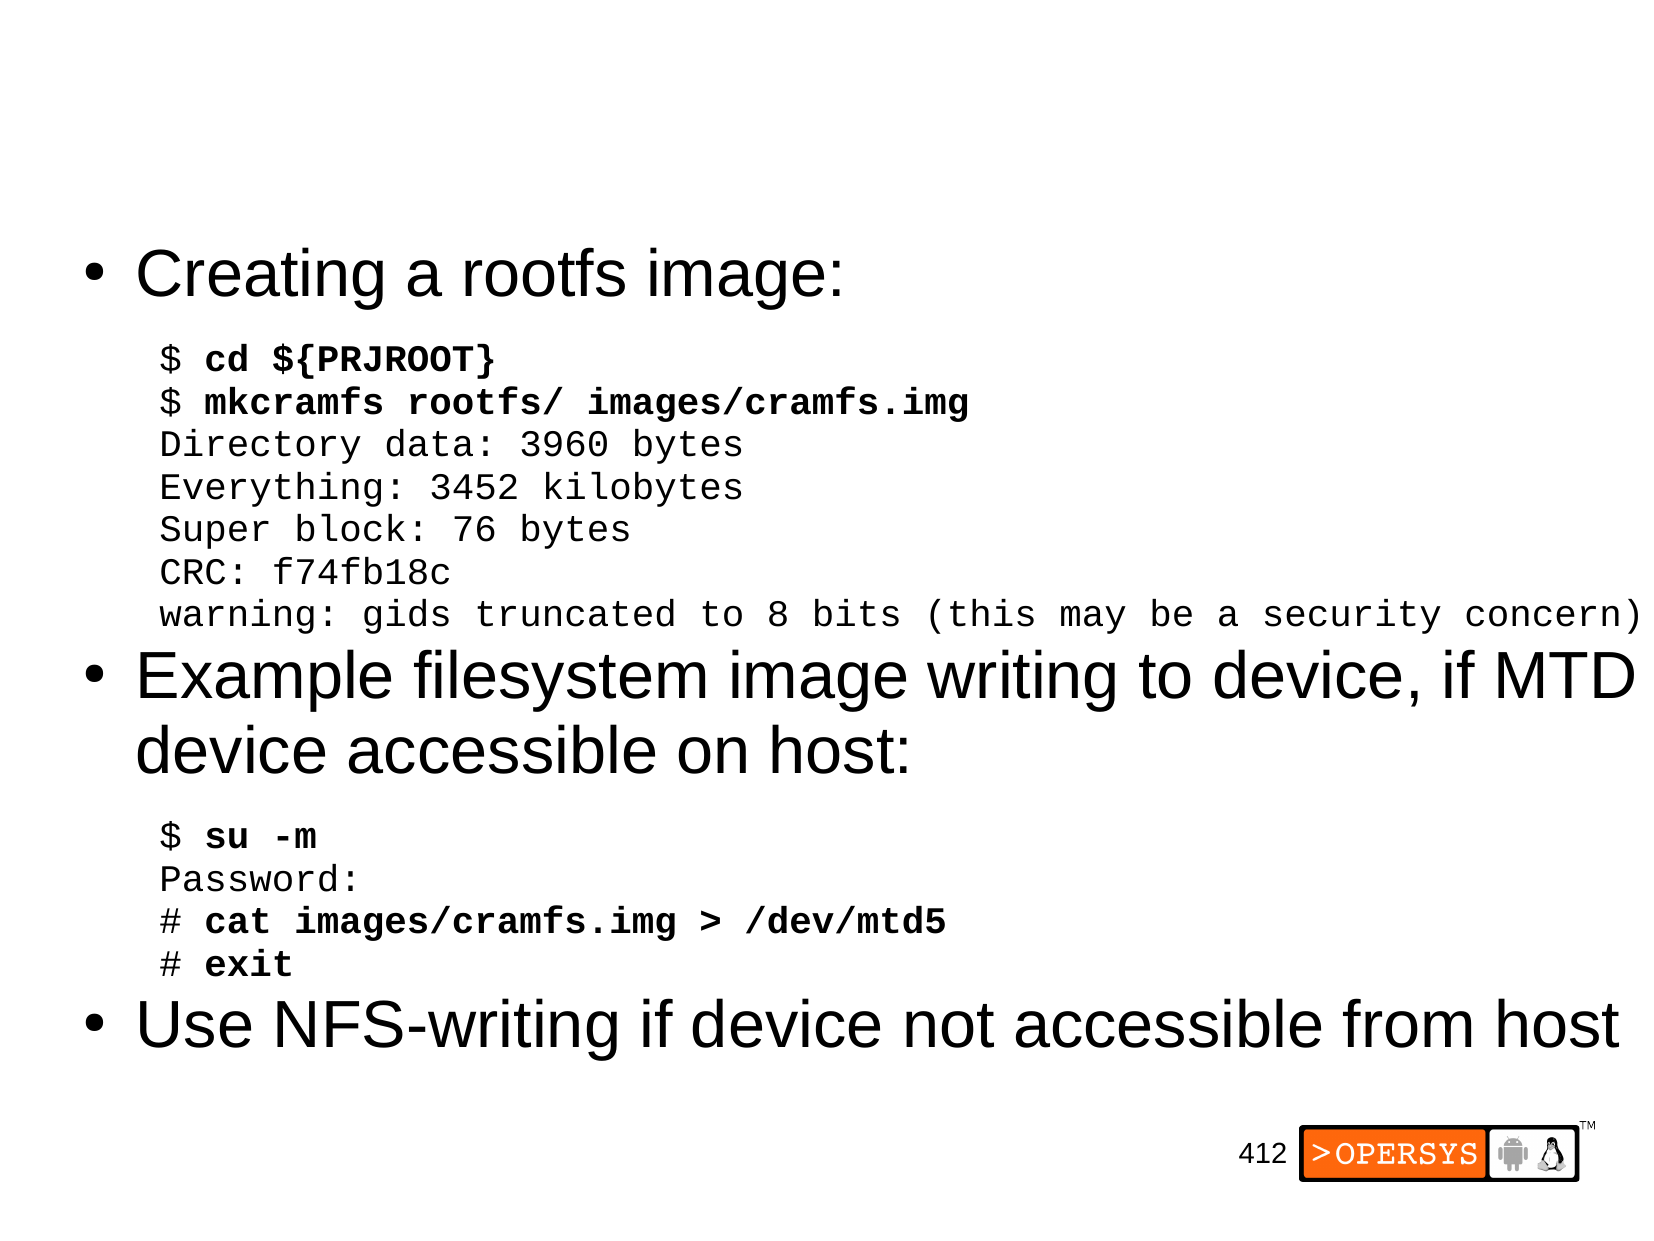

# Creating a rootfs image:
$ cd ${PRJROOT}
$ mkcramfs rootfs/ images/cramfs.img
Directory data: 3960 bytes
Everything: 3452 kilobytes
Super block: 76 bytes
CRC: f74fb18c
warning: gids truncated to 8 bits (this may be a security concern)
Example filesystem image writing to device, if MTD device accessible on host:
$ su -m
Password:
# cat images/cramfs.img > /dev/mtd5
# exit
Use NFS-writing if device not accessible from host